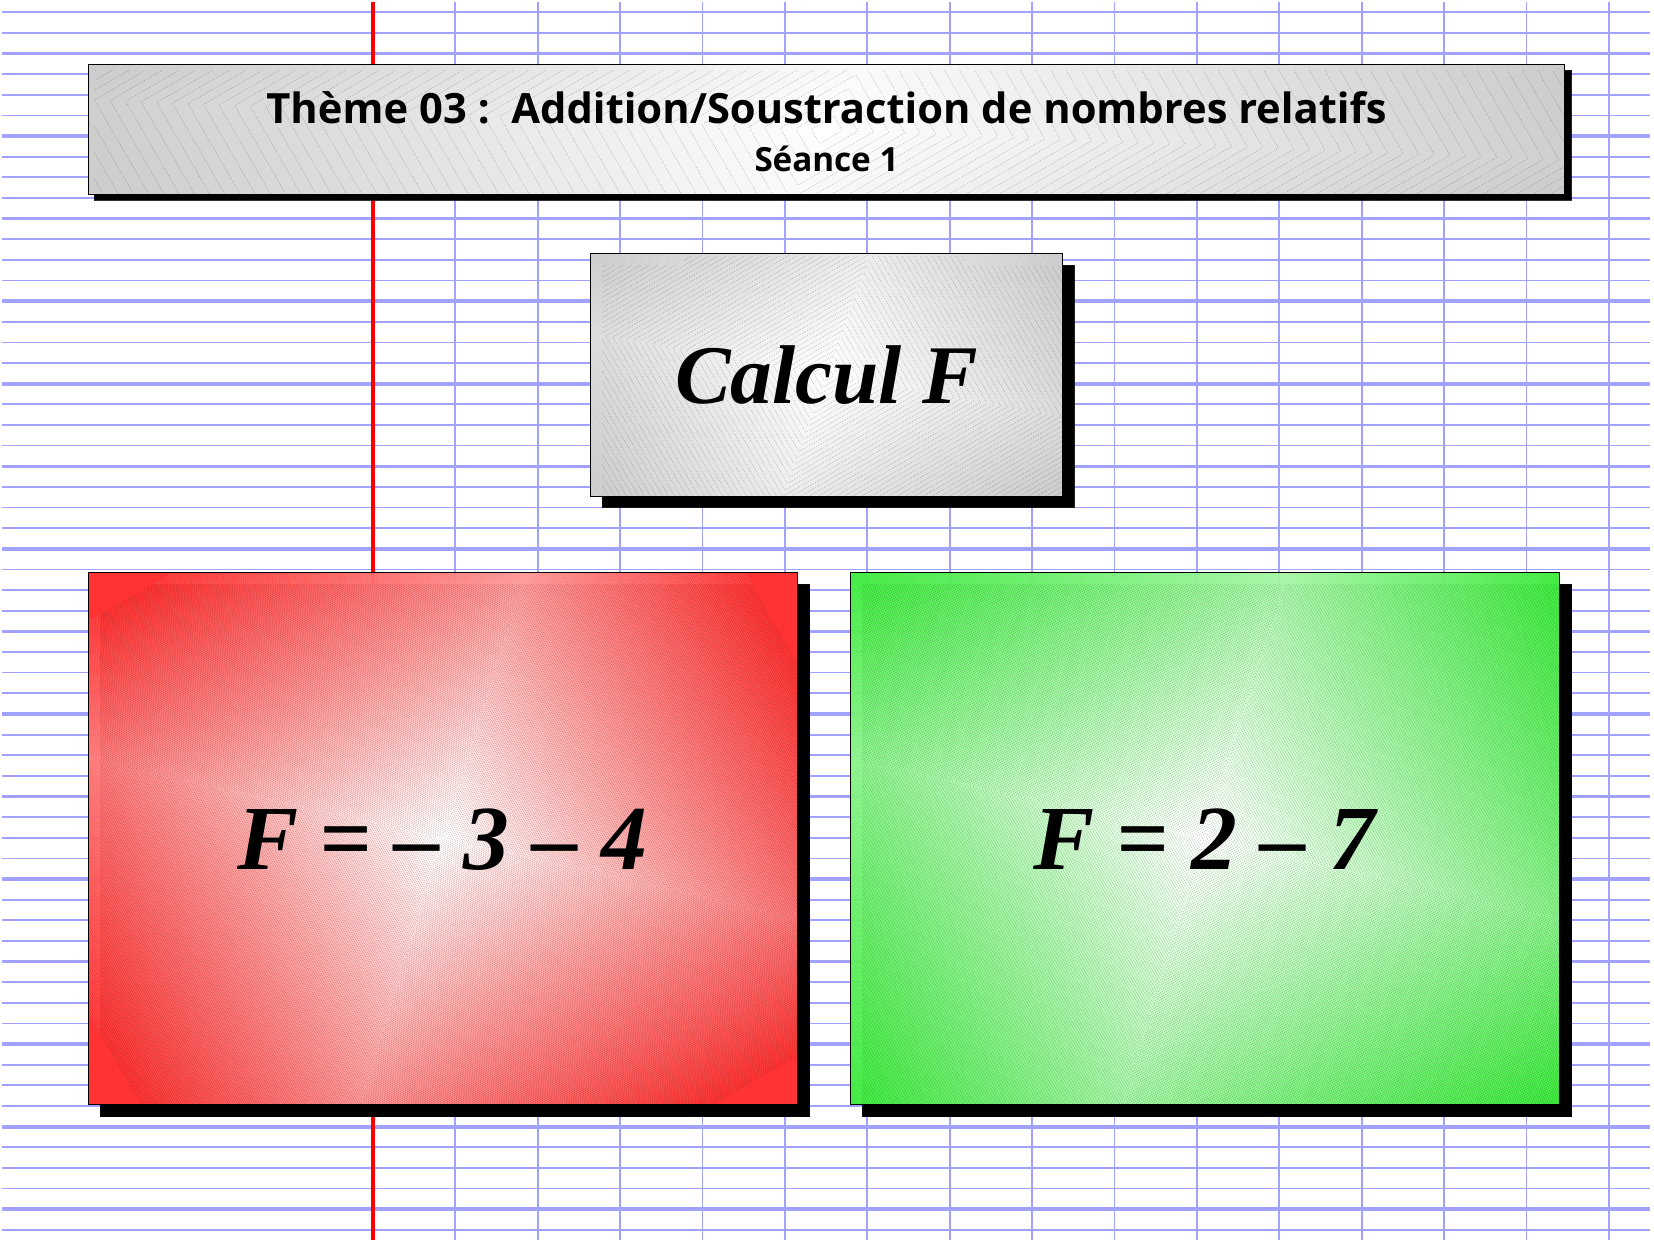

Thème 03 : Addition/Soustraction de nombres relatifs
Séance 1
Calcul F
10
11
12
13
14
15
9
0
1
2
3
4
5
6
7
8
F = – 3 – 4
F = 2 – 7